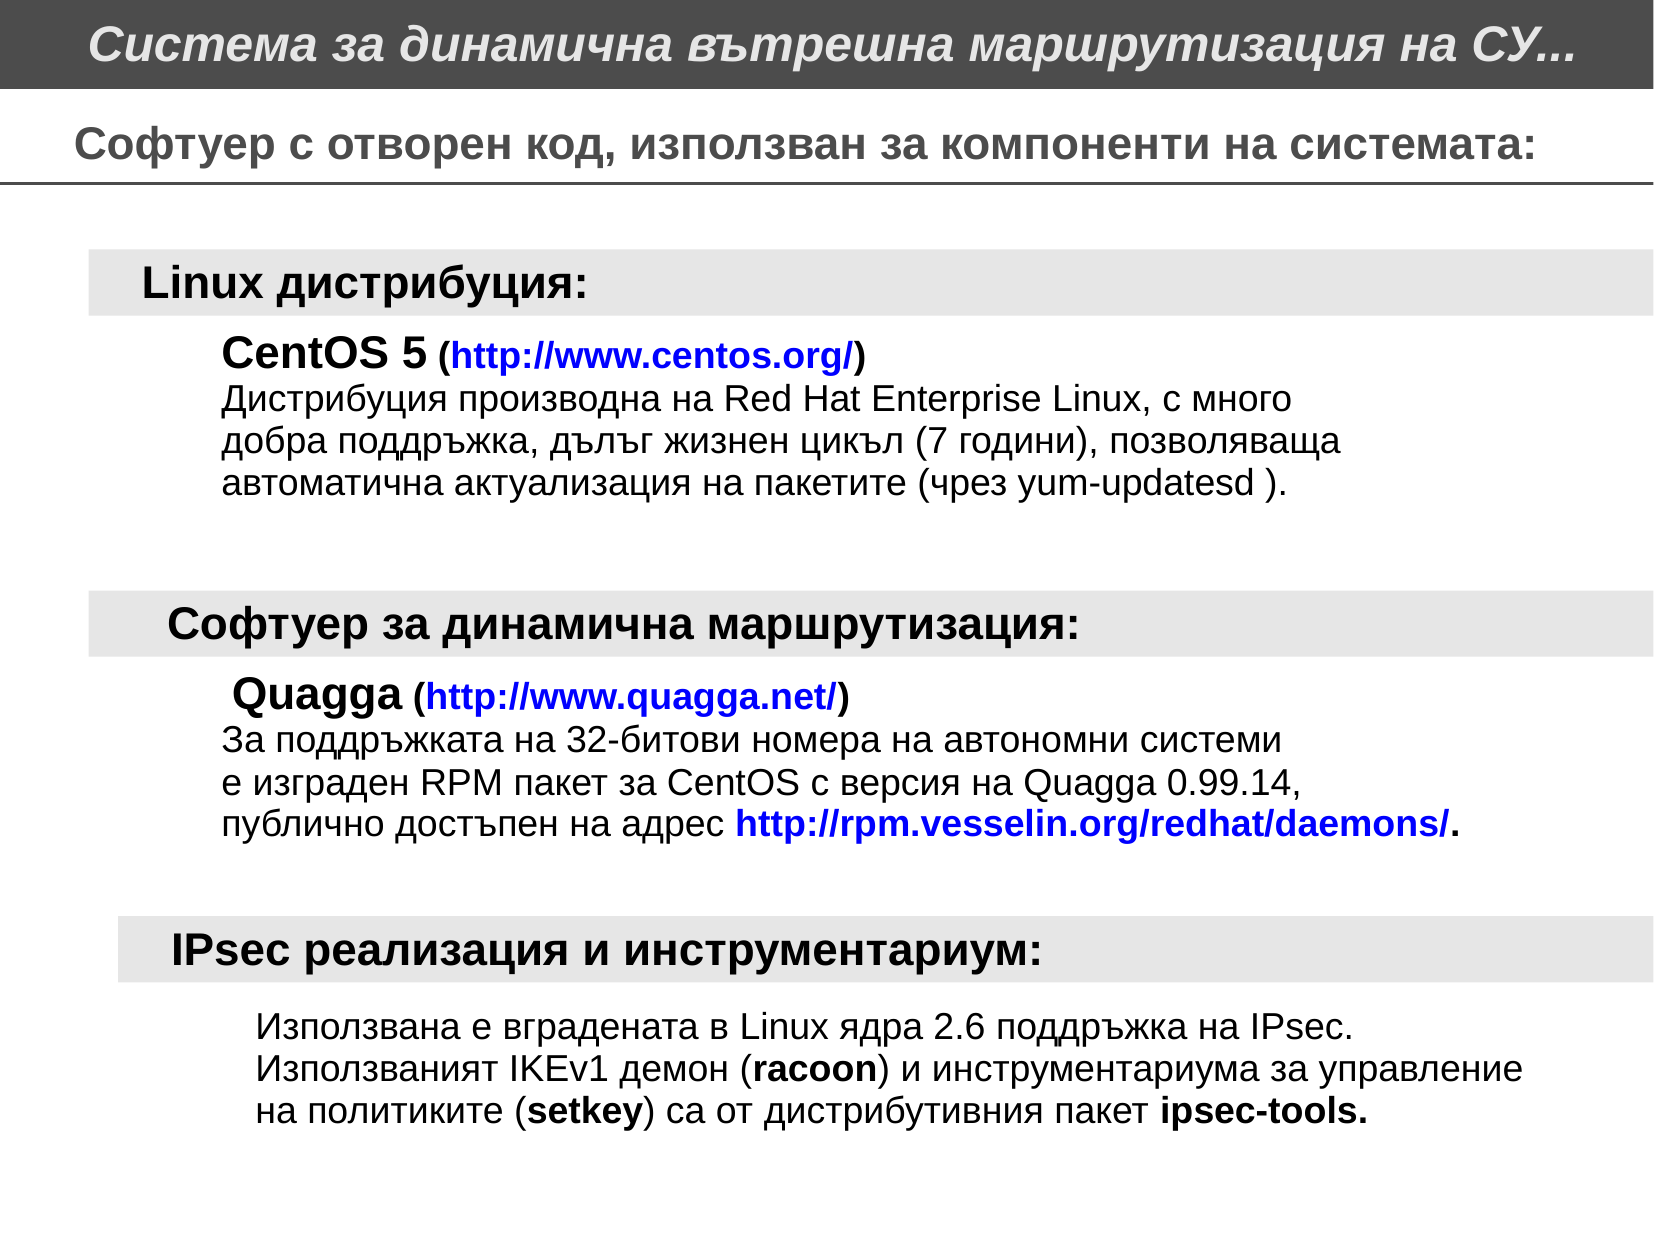

Система за динамична вътрешна маршрутизация на СУ...
Софтуер с отворен код, използван за компоненти на системата:
 Linux дистрибуция:
CentOS 5 (http://www.centos.org/)
Дистрибуция производна на Red Hat Enterprise Linux, с много
добра поддръжка, дълъг жизнен цикъл (7 години), позволяваща
автоматична актуализация на пакетите (чрез yum-updatesd ).
 Софтуер за динамична маршрутизация:
 Quagga (http://www.quagga.net/)
За поддръжката на 32-битови номера на автономни системи
е изграден RPM пакет за CentOS с версия на Quagga 0.99.14,
публично достъпен на адрес http://rpm.vesselin.org/redhat/daemons/.
 IPsec реализация и инструментариум:
Използвана е вградената в Linux ядра 2.6 поддръжка на IPsec.
Използваният IKEv1 демон (racoon) и инструментариумa за управление
на политиките (setkey) са от дистрибутивния пакет ipsec-tools.